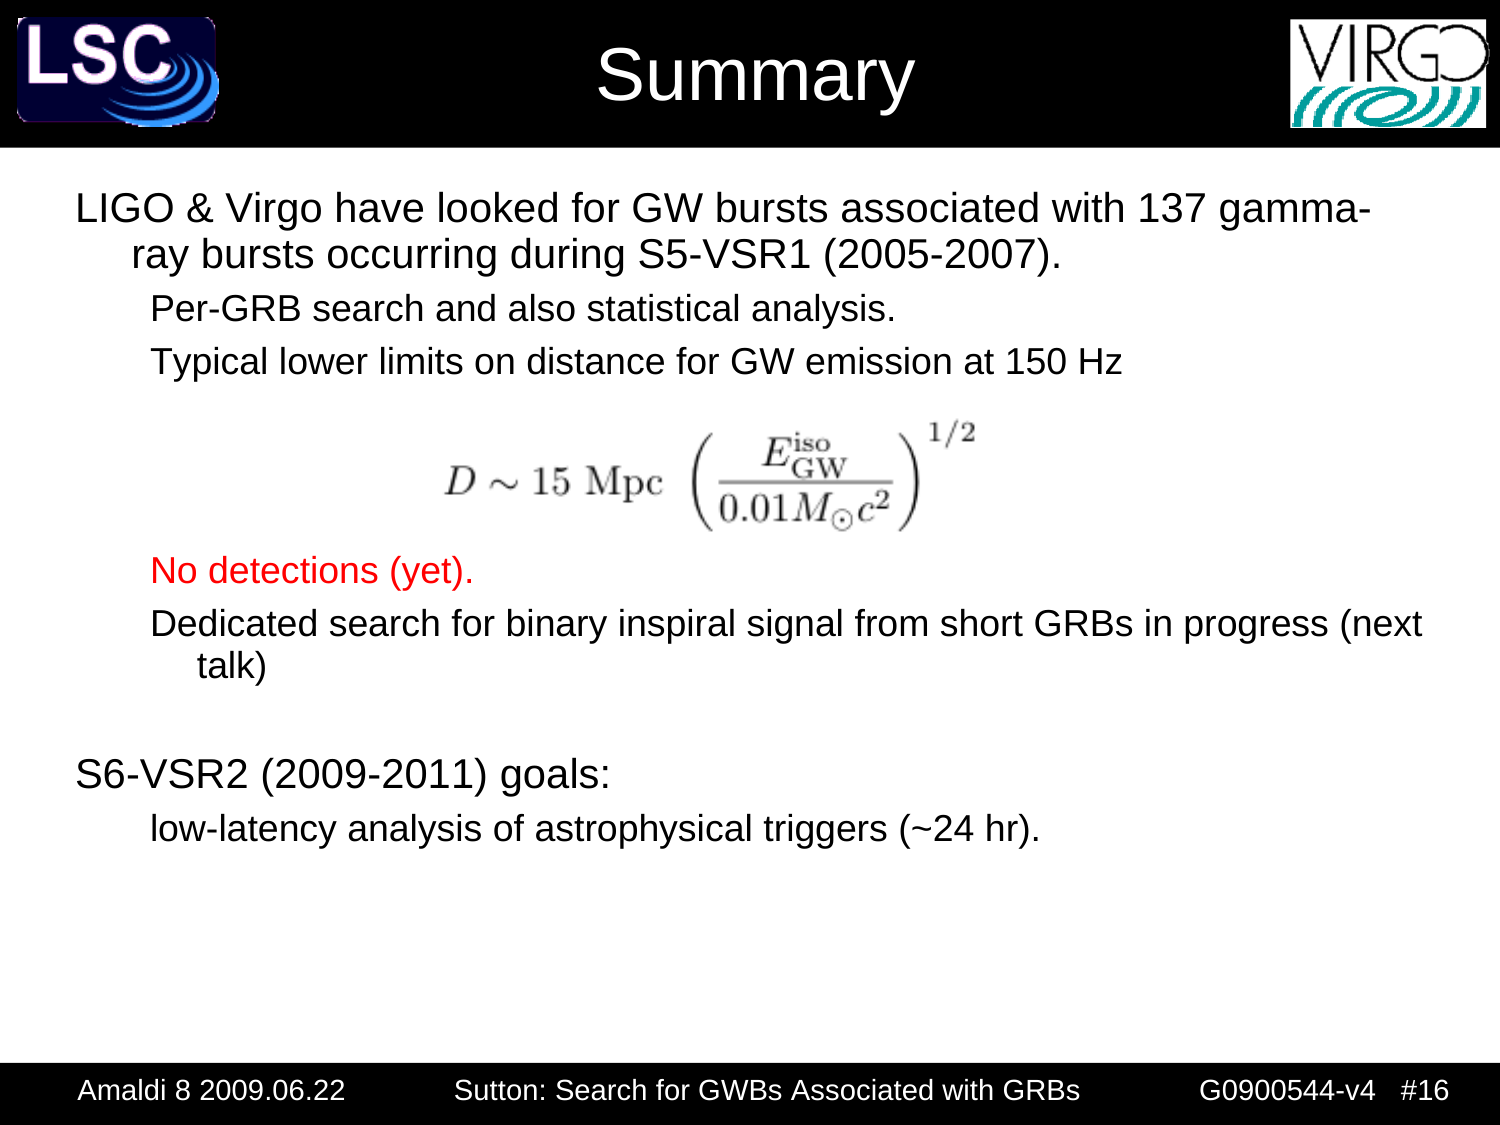

Summary
# LIGO & Virgo have looked for GW bursts associated with 137 gamma-ray bursts occurring during S5-VSR1 (2005-2007).
Per-GRB search and also statistical analysis.
Typical lower limits on distance for GW emission at 150 Hz
No detections (yet).
Dedicated search for binary inspiral signal from short GRBs in progress (next talk)
S6-VSR2 (2009-2011) goals:
low-latency analysis of astrophysical triggers (~24 hr).
16